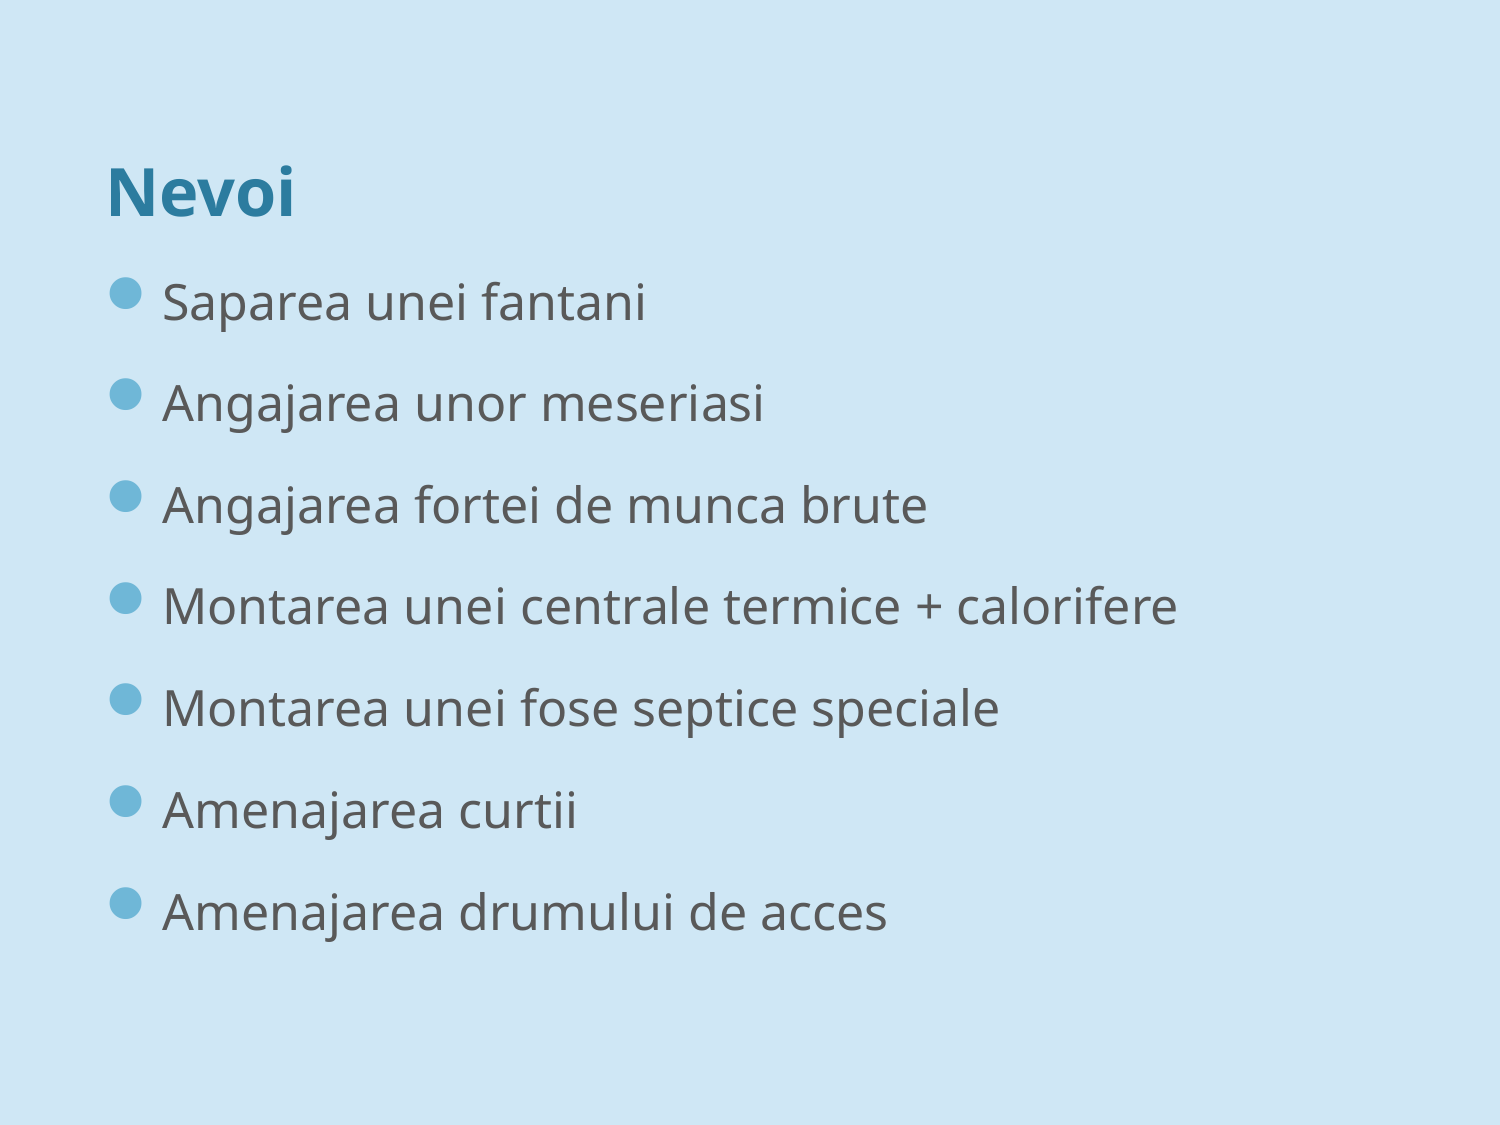

# Nevoi
Saparea unei fantani
Angajarea unor meseriasi
Angajarea fortei de munca brute
Montarea unei centrale termice + calorifere
Montarea unei fose septice speciale
Amenajarea curtii
Amenajarea drumului de acces